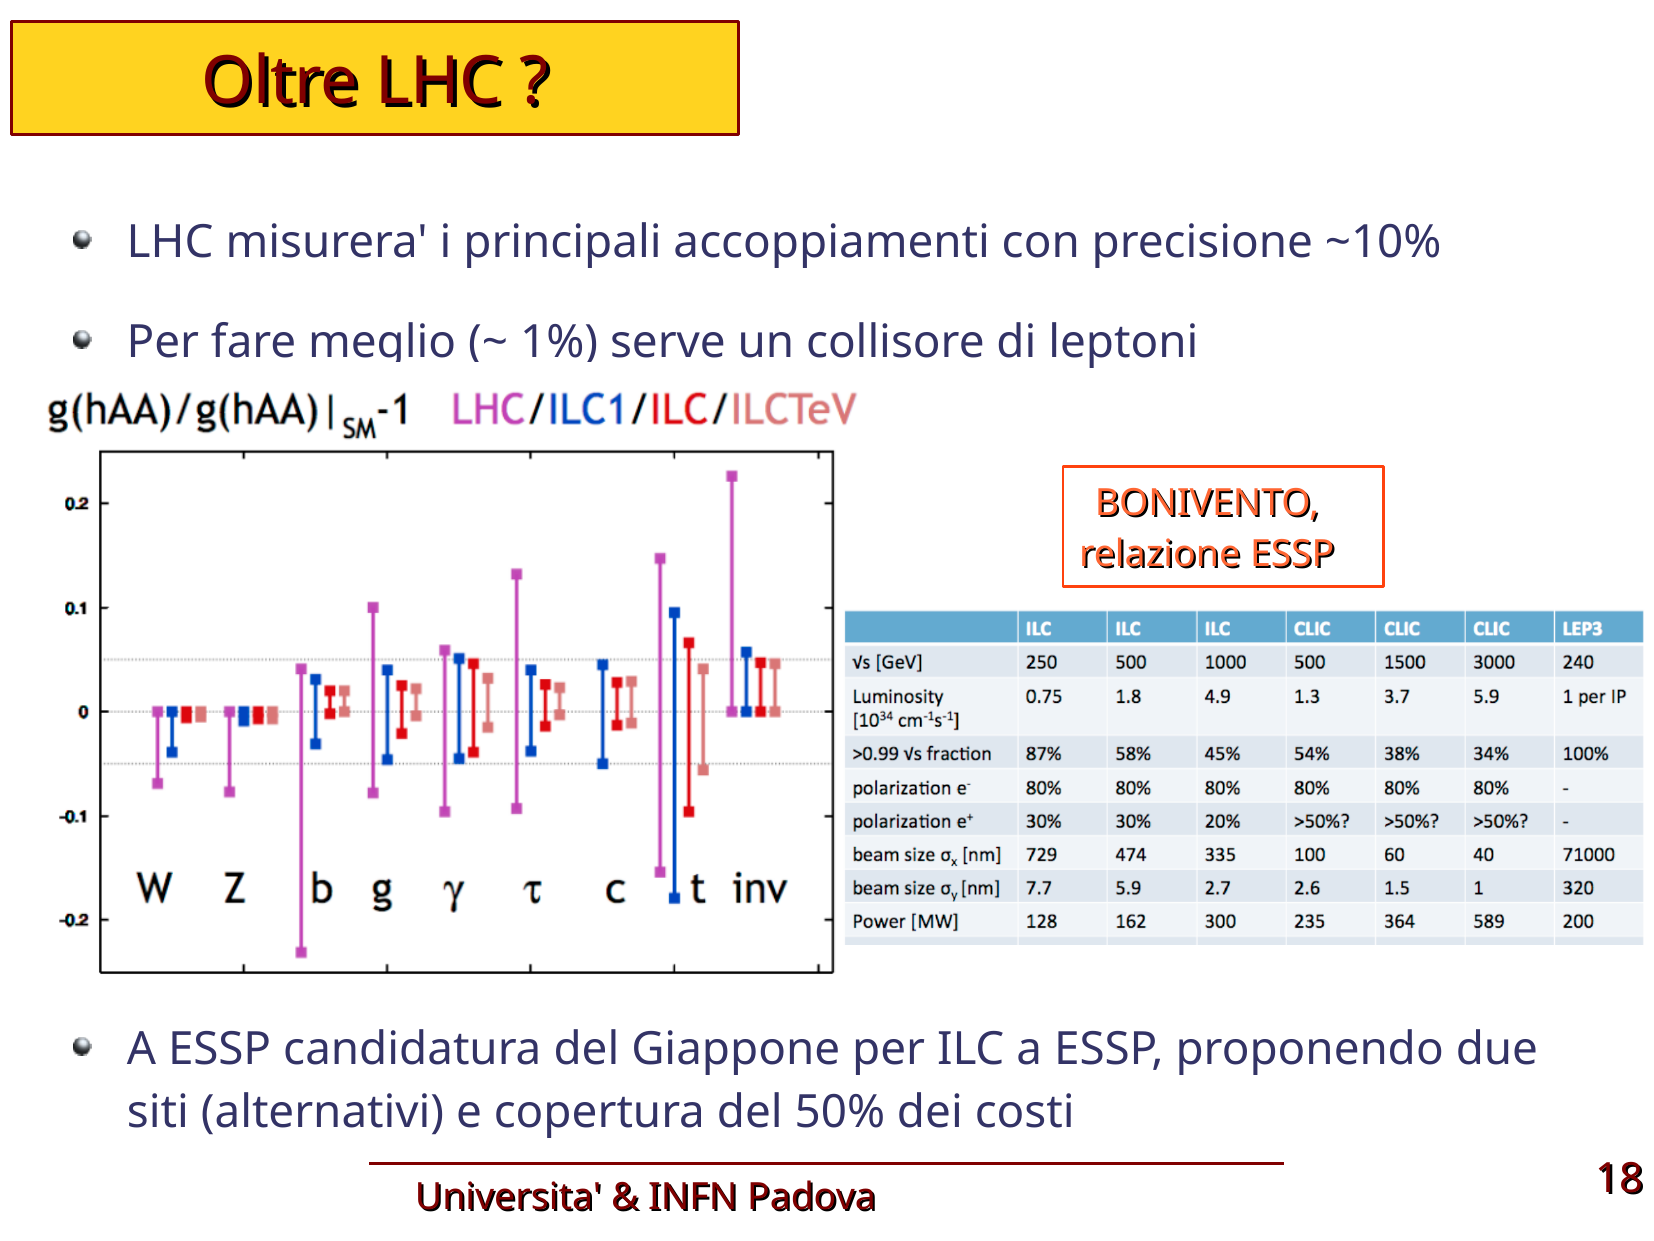

# Oltre LHC ?
LHC misurera' i principali accoppiamenti con precisione ~10%
Per fare meglio (~ 1%) serve un collisore di leptoni
BONIVENTO,
relazione ESSP
A ESSP candidatura del Giappone per ILC a ESSP, proponendo due siti (alternativi) e copertura del 50% dei costi